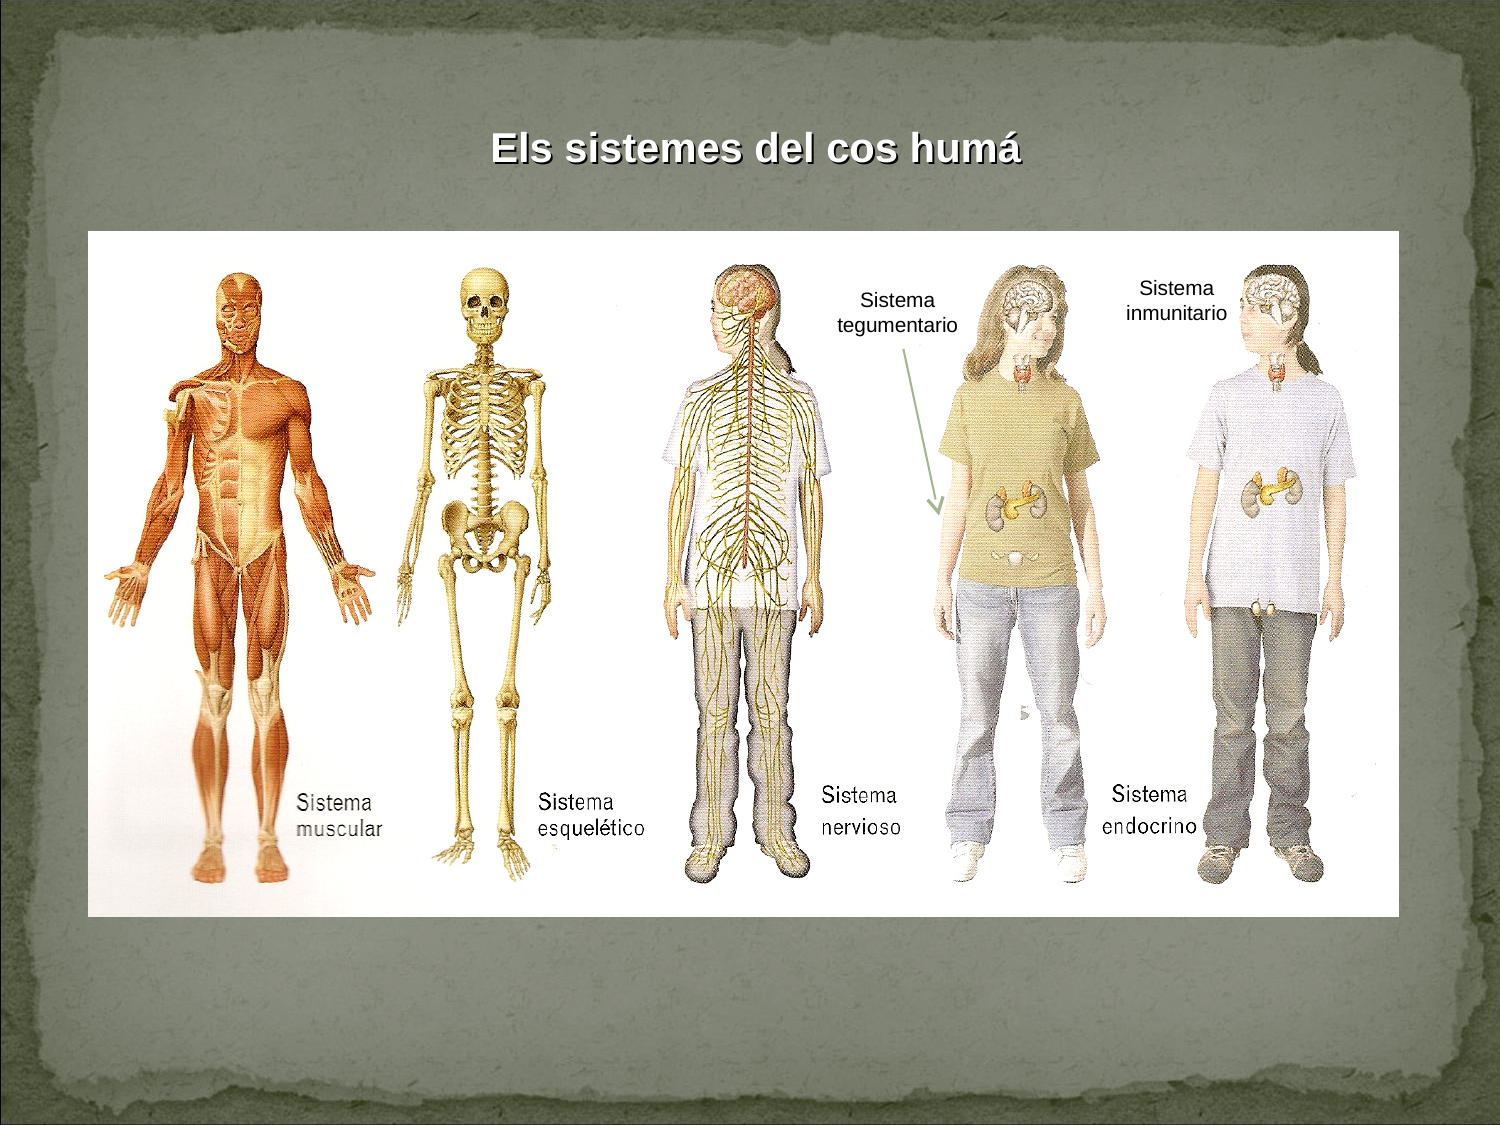

Els sistemes del cos humá
Sistema
inmunitario
Sistema tegumentario